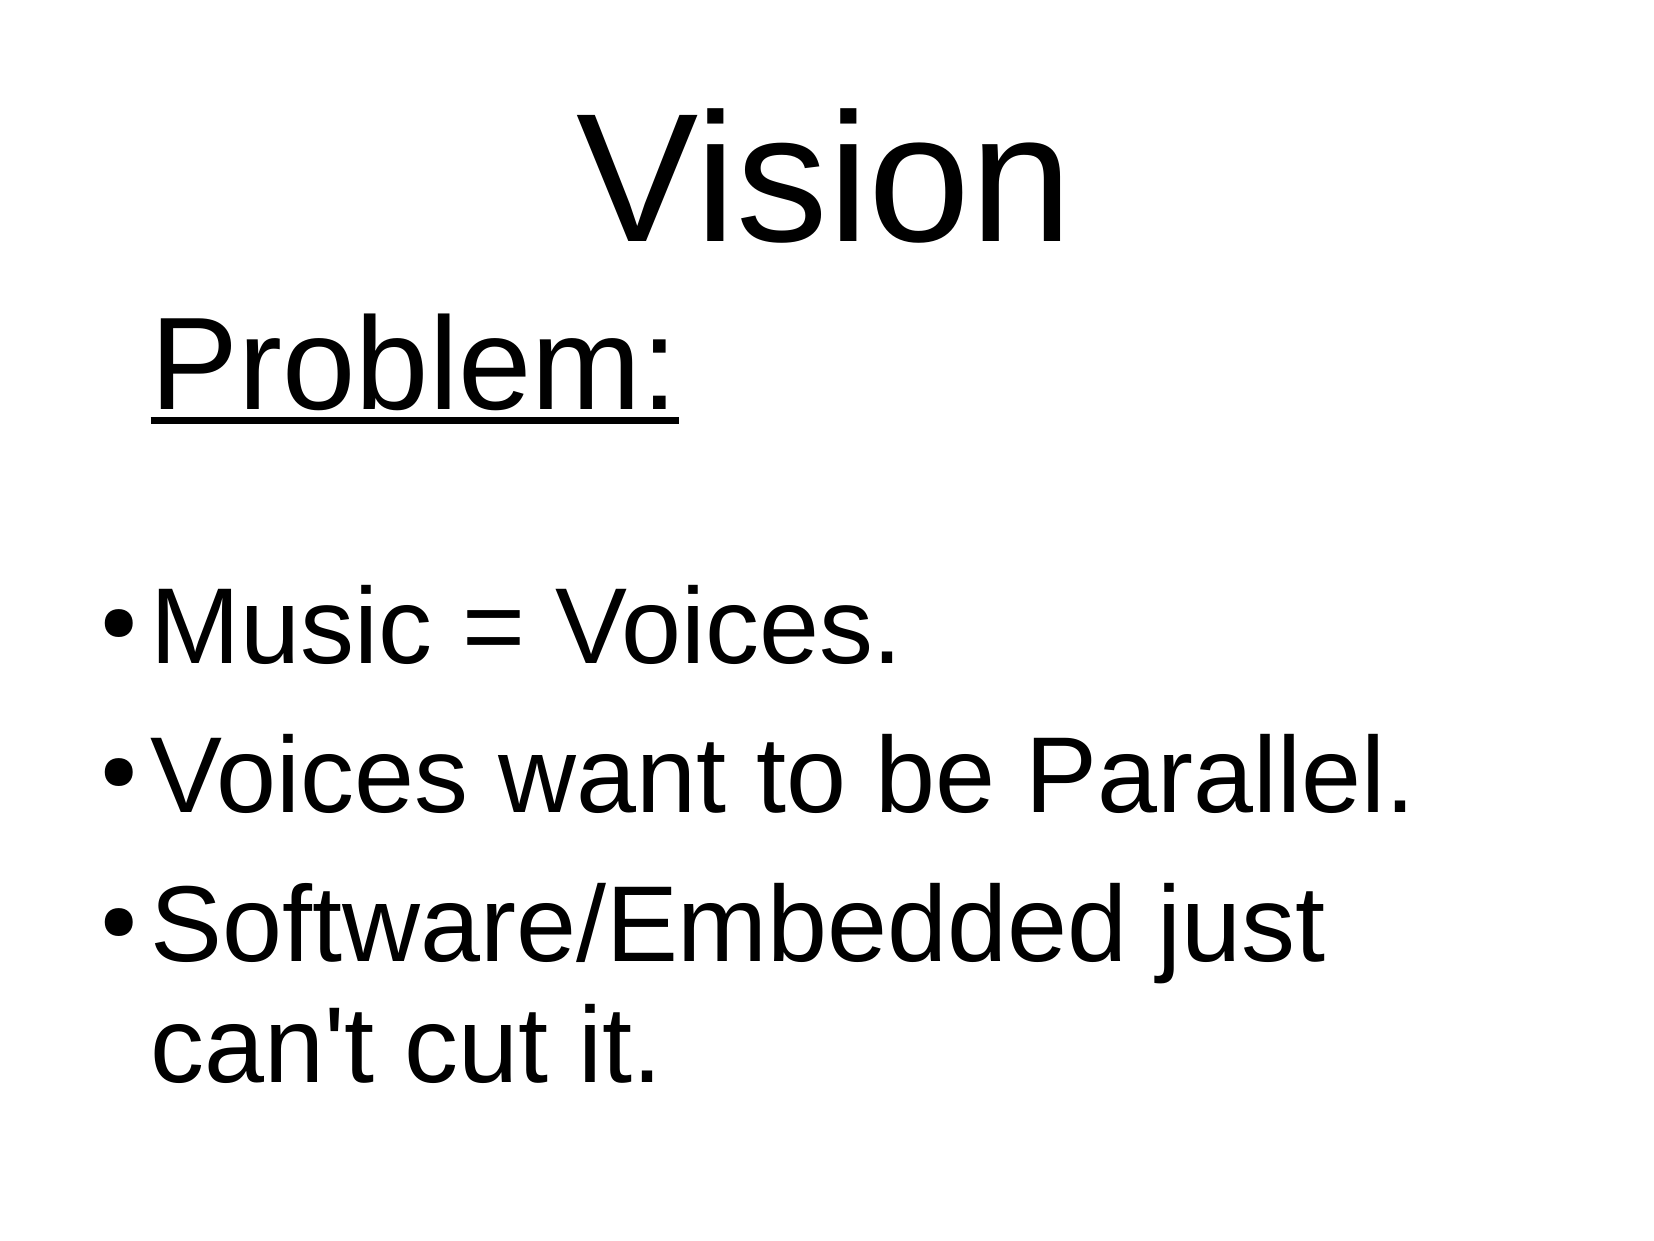

# Vision
Problem:
Music = Voices.
Voices want to be Parallel.
Software/Embedded just can't cut it.